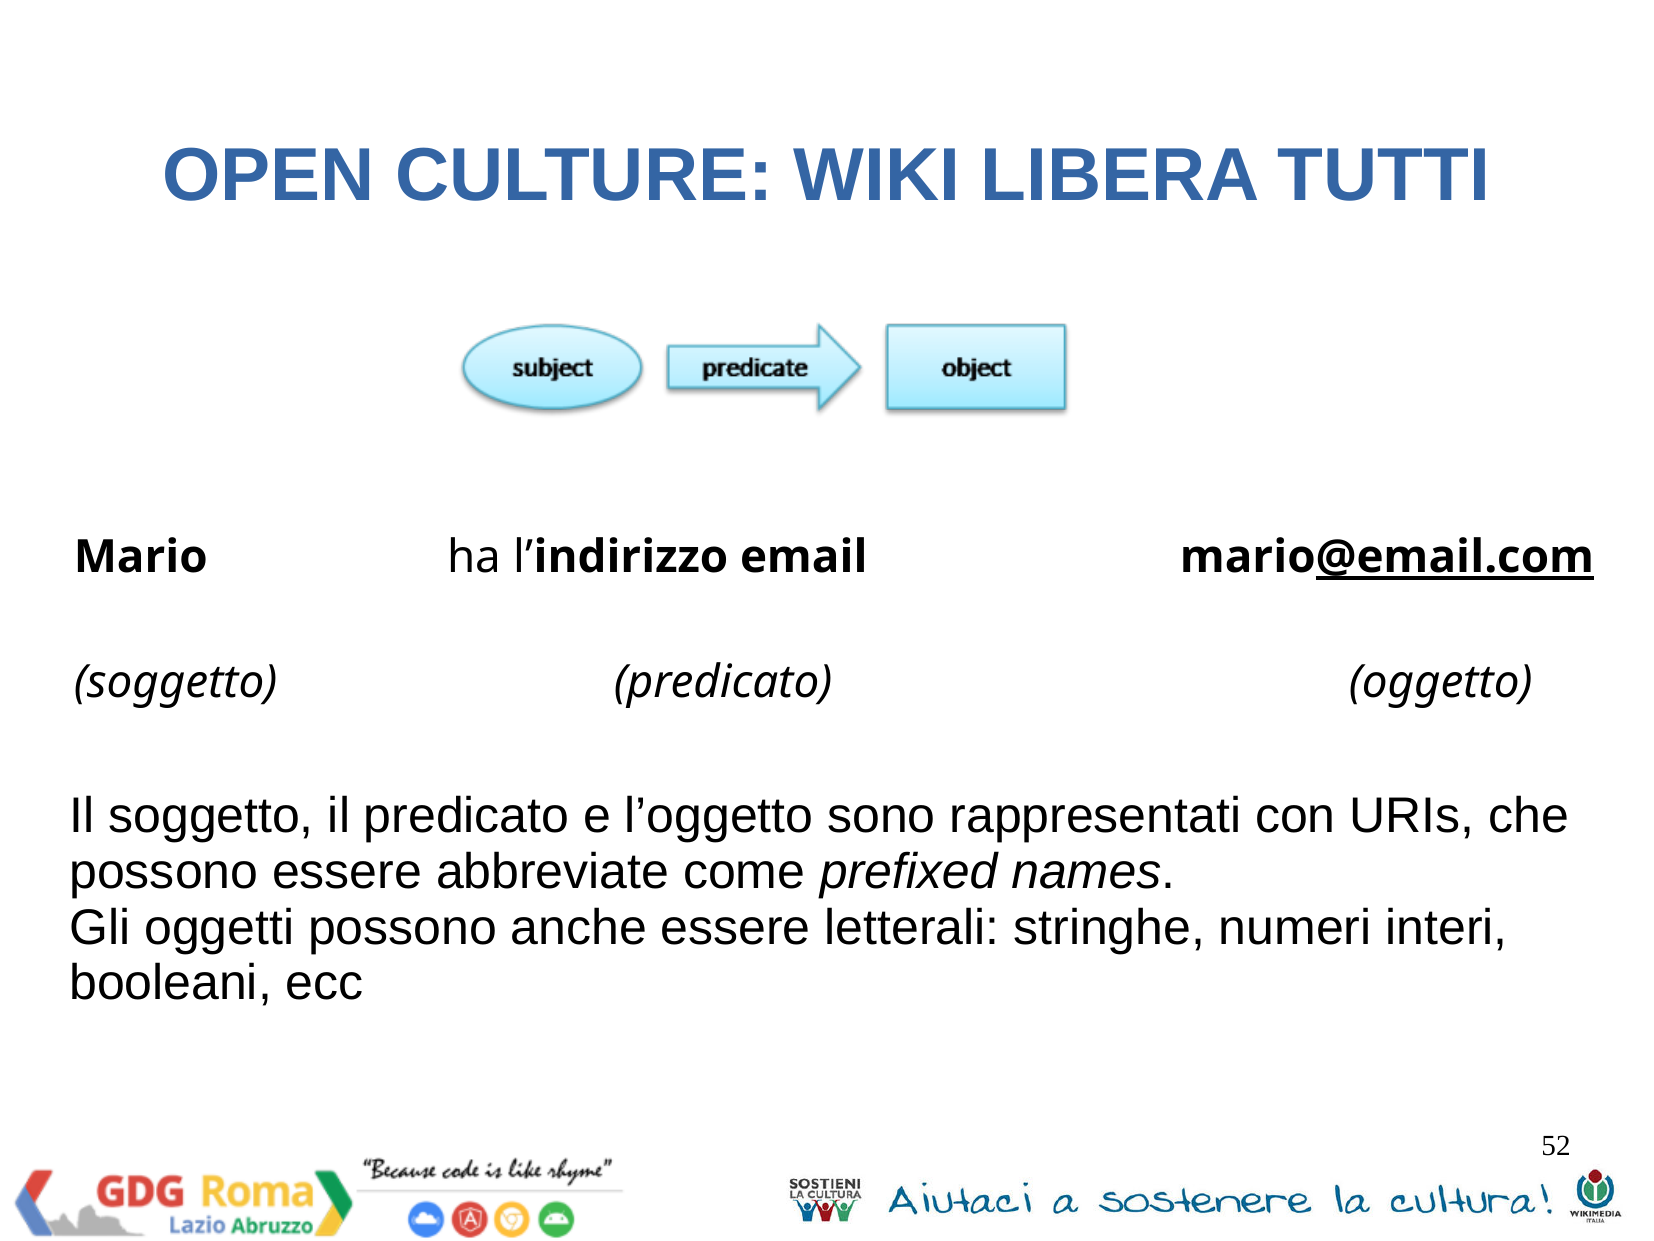

# OPEN CULTURE: WIKI LIBERA TUTTI
Mario ha l’indirizzo email mario@email.com
(soggetto) (predicato) (oggetto)
Il soggetto, il predicato e l’oggetto sono rappresentati con URIs, che possono essere abbreviate come prefixed names.
Gli oggetti possono anche essere letterali: stringhe, numeri interi, booleani, ecc
52